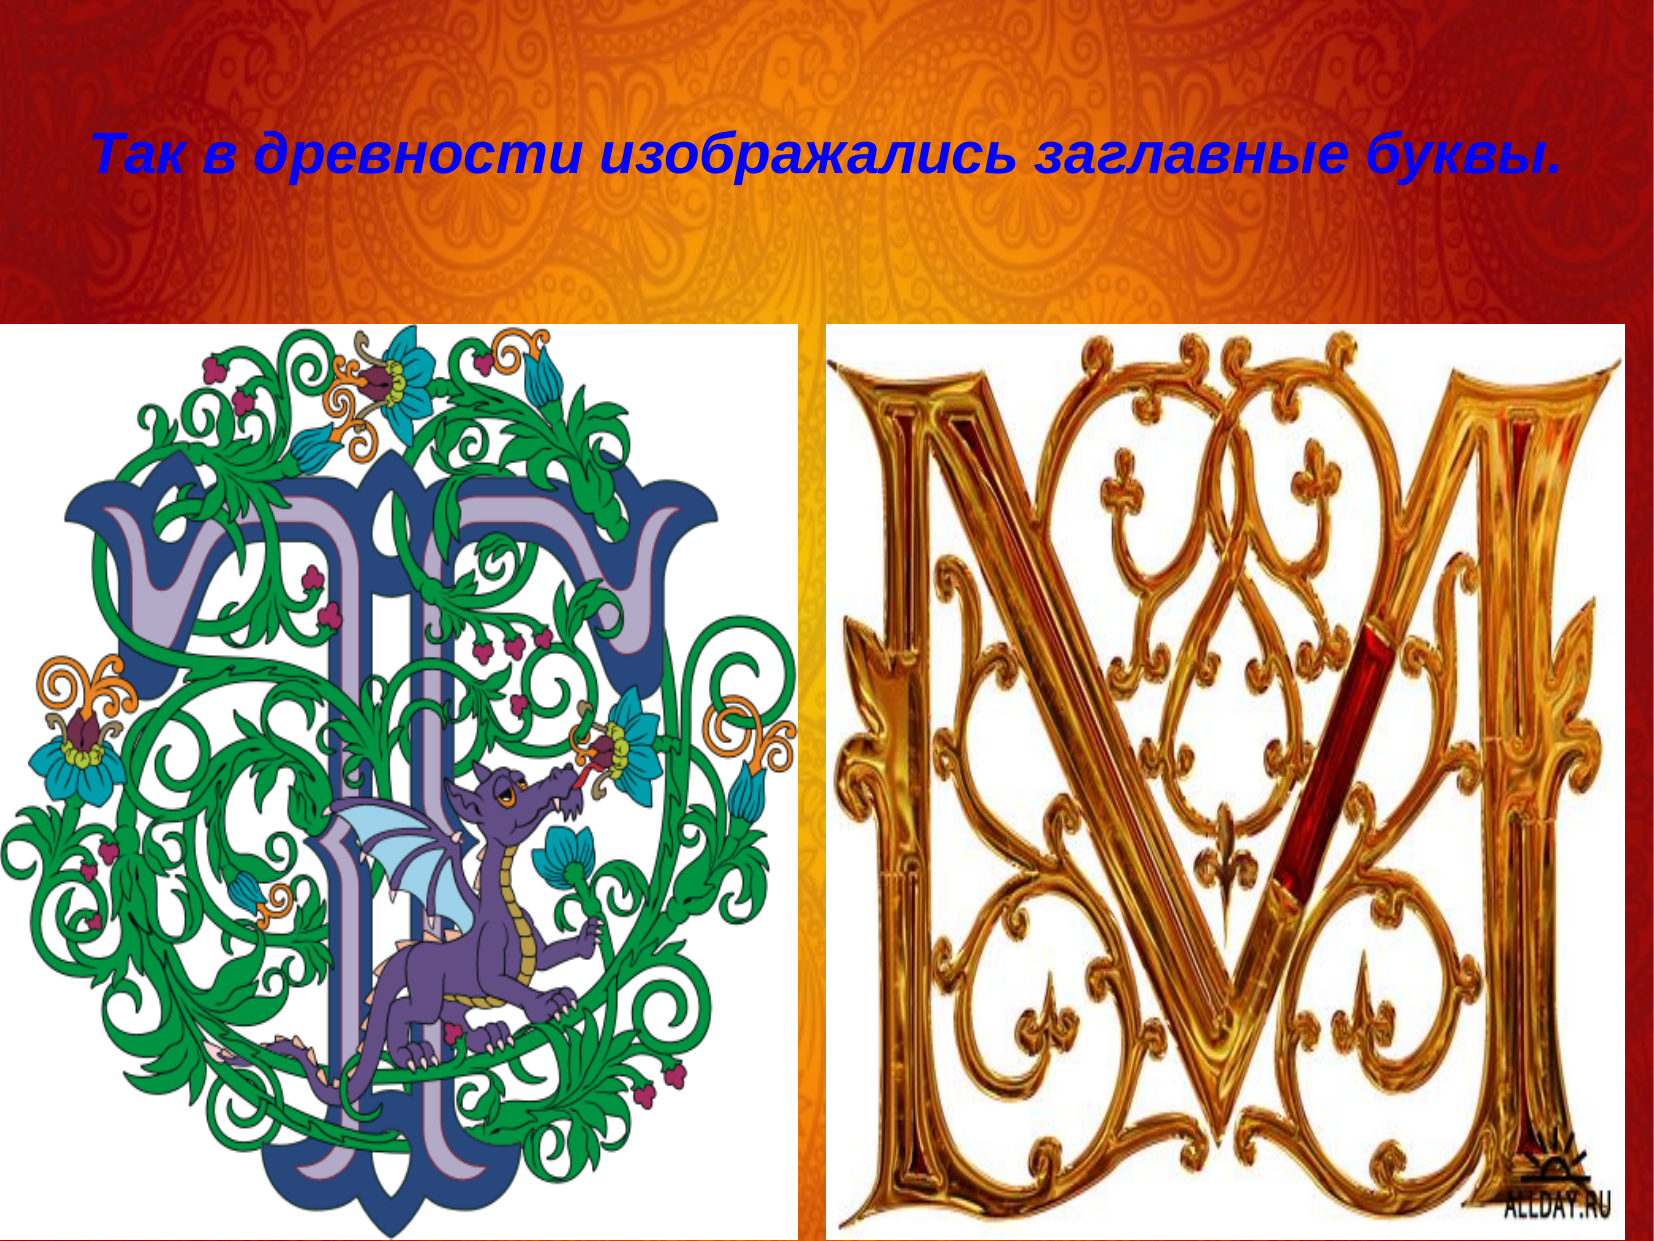

# Так в древности изображались заглавные буквы.